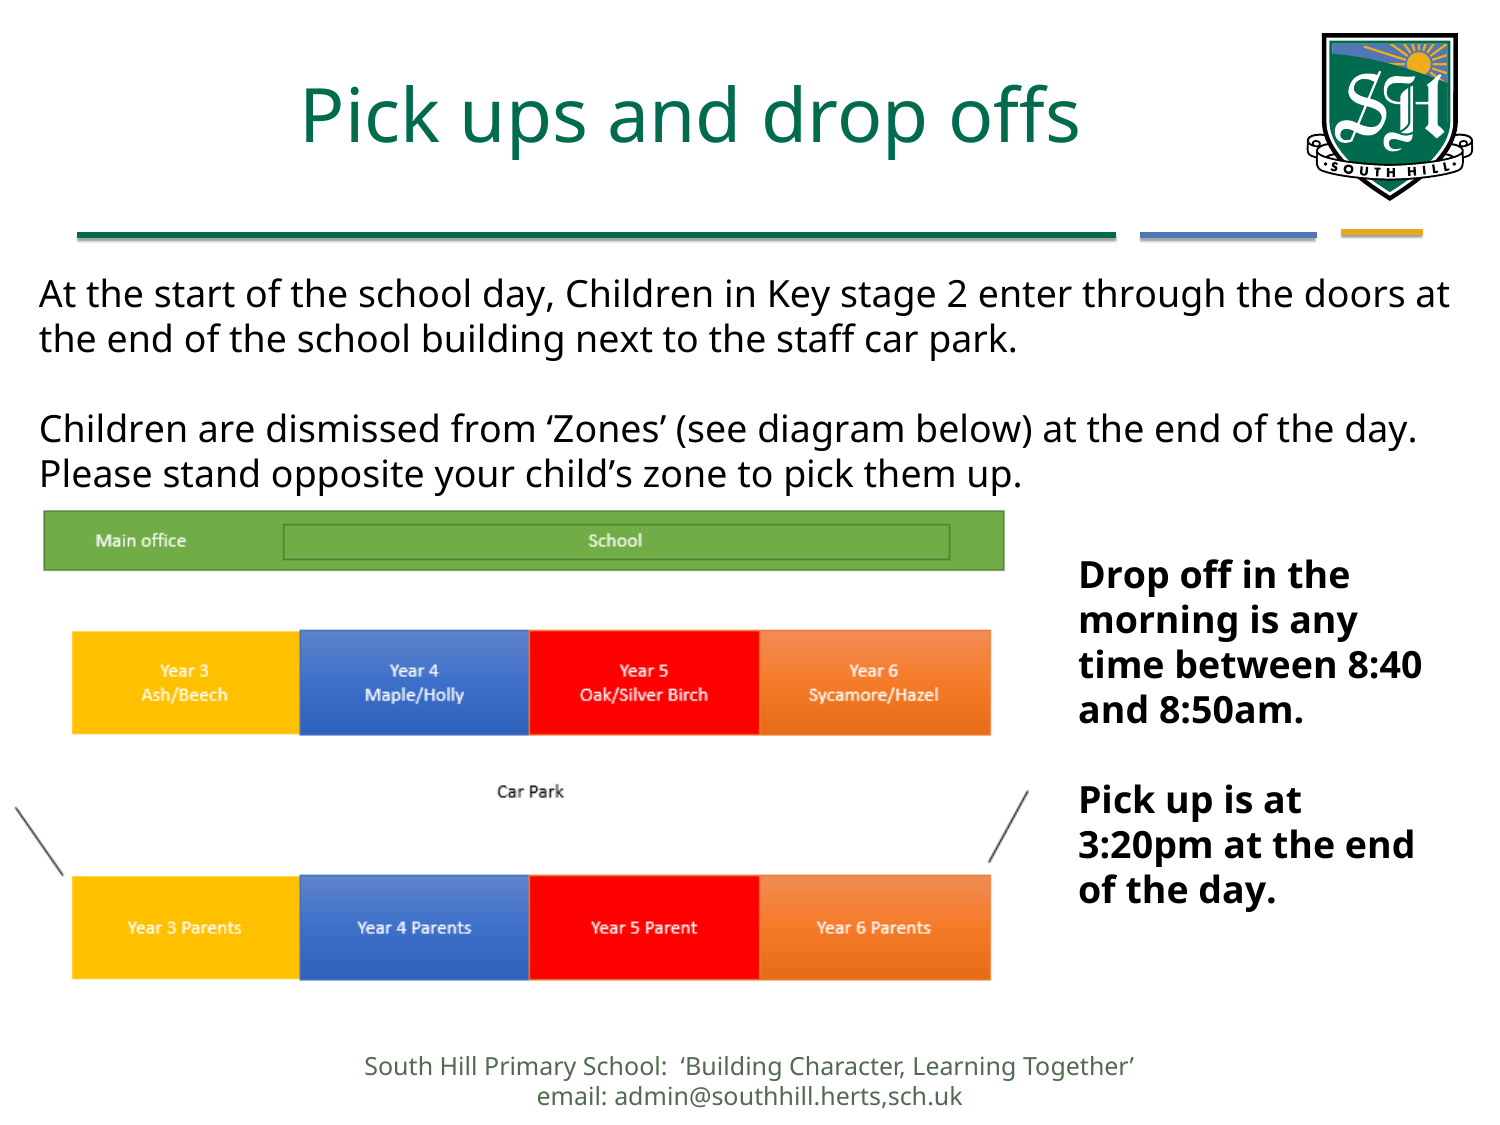

# Pick ups and drop offs
At the start of the school day, Children in Key stage 2 enter through the doors at the end of the school building next to the staff car park.
Children are dismissed from ‘Zones’ (see diagram below) at the end of the day. Please stand opposite your child’s zone to pick them up.
Drop off in the morning is any time between 8:40 and 8:50am.
Pick up is at 3:20pm at the end of the day.
South Hill Primary School: ‘Building Character, Learning Together’
email: admin@southhill.herts,sch.uk